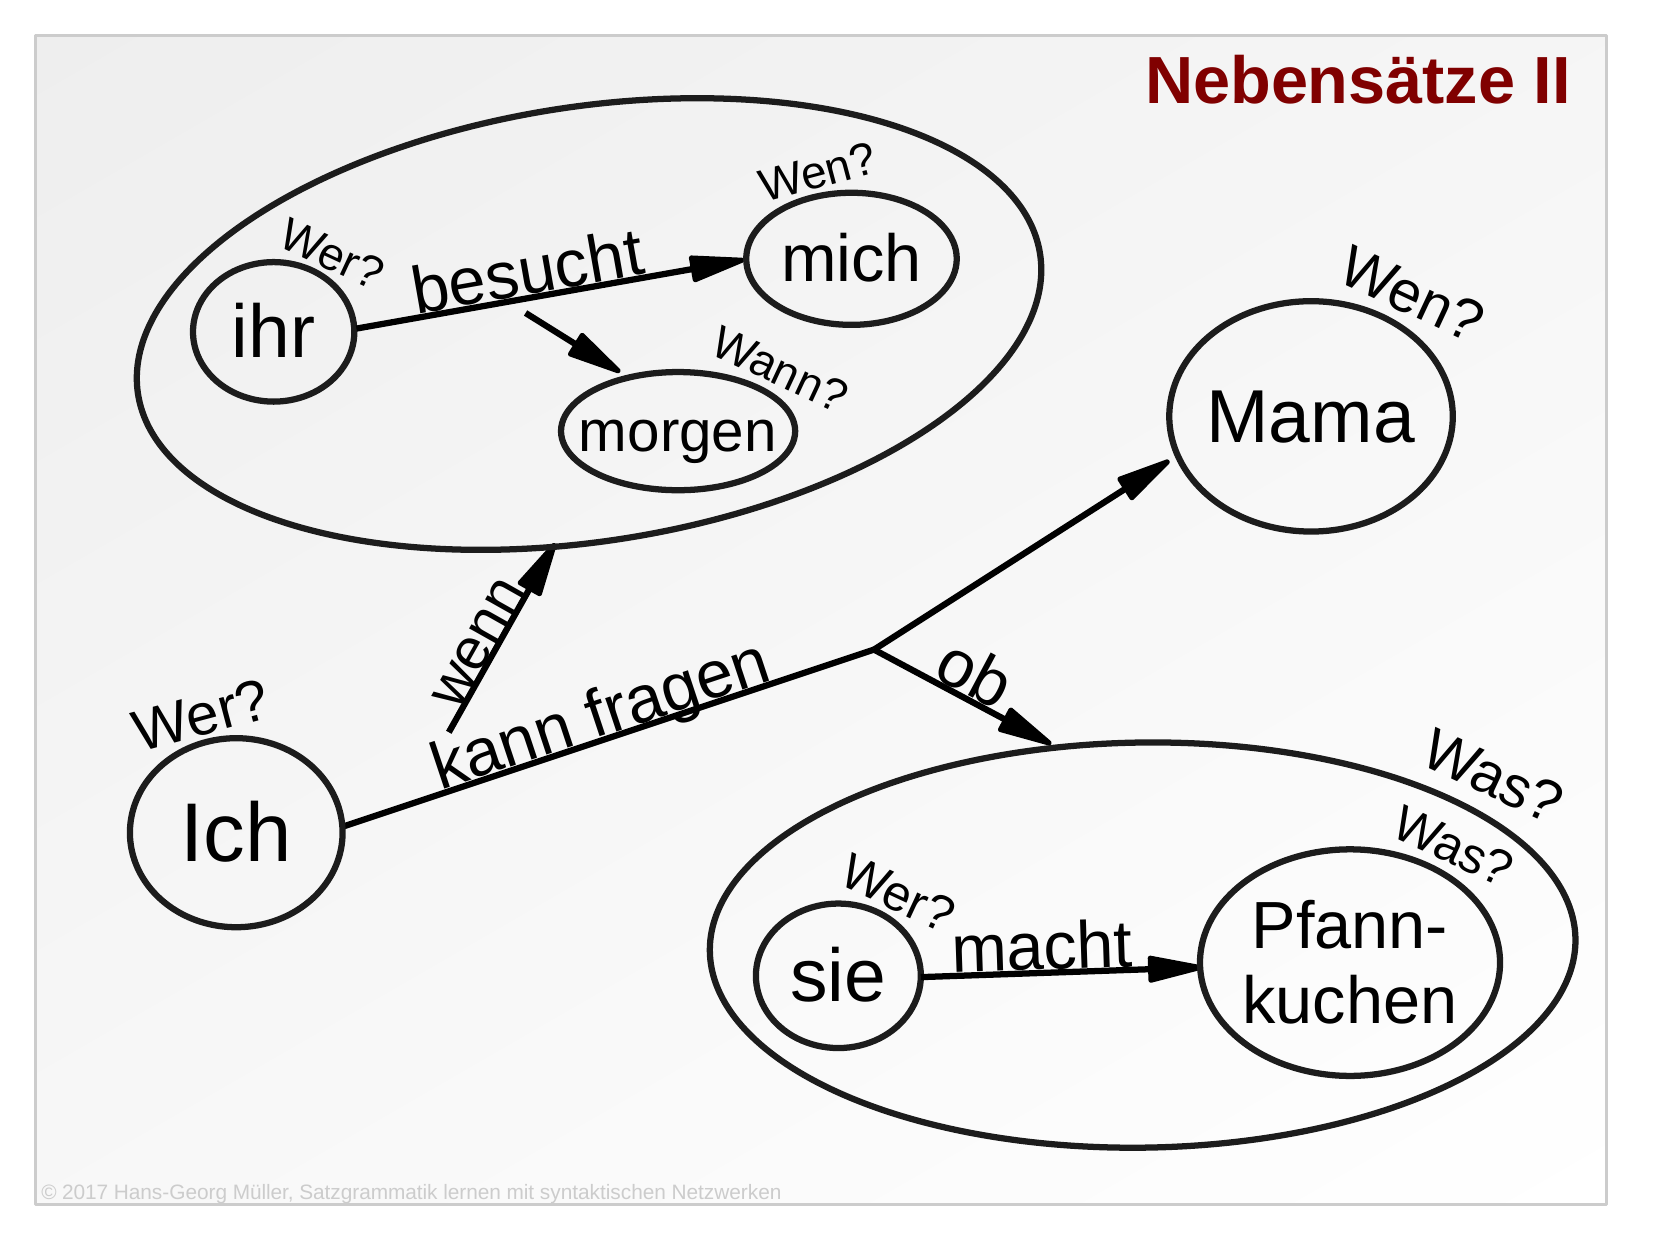

Wen?
mich
Wer?
besucht
ihr
Wann?
morgen
# Nebensätze II
Wen?
Mama
wenn
kann fragen
ob
Wer?
Was?
Pfann-
kuchen
Wer?
sie
macht
Ich
Was?